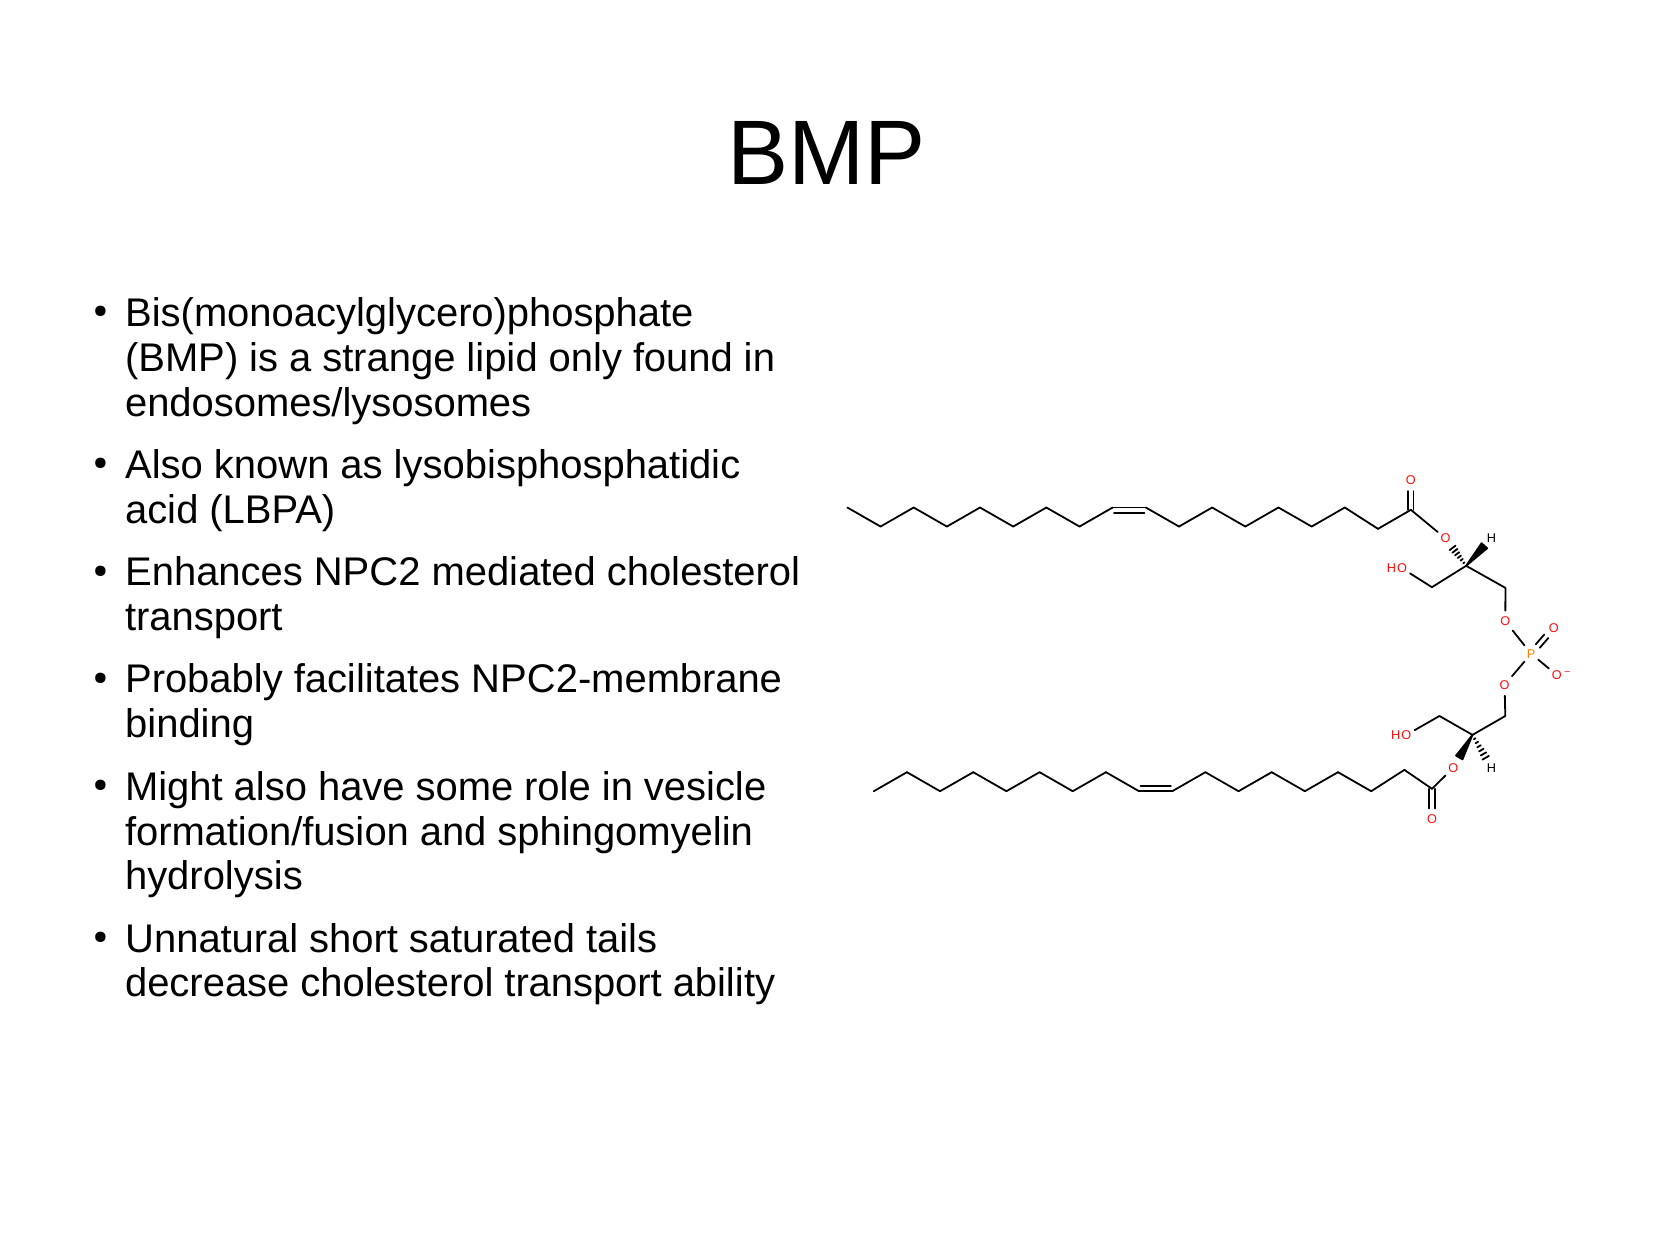

# BMP
Bis(monoacylglycero)phosphate (BMP) is a strange lipid only found in endosomes/lysosomes
Also known as lysobisphosphatidic acid (LBPA)
Enhances NPC2 mediated cholesterol transport
Probably facilitates NPC2-membrane binding
Might also have some role in vesicle formation/fusion and sphingomyelin hydrolysis
Unnatural short saturated tails decrease cholesterol transport ability